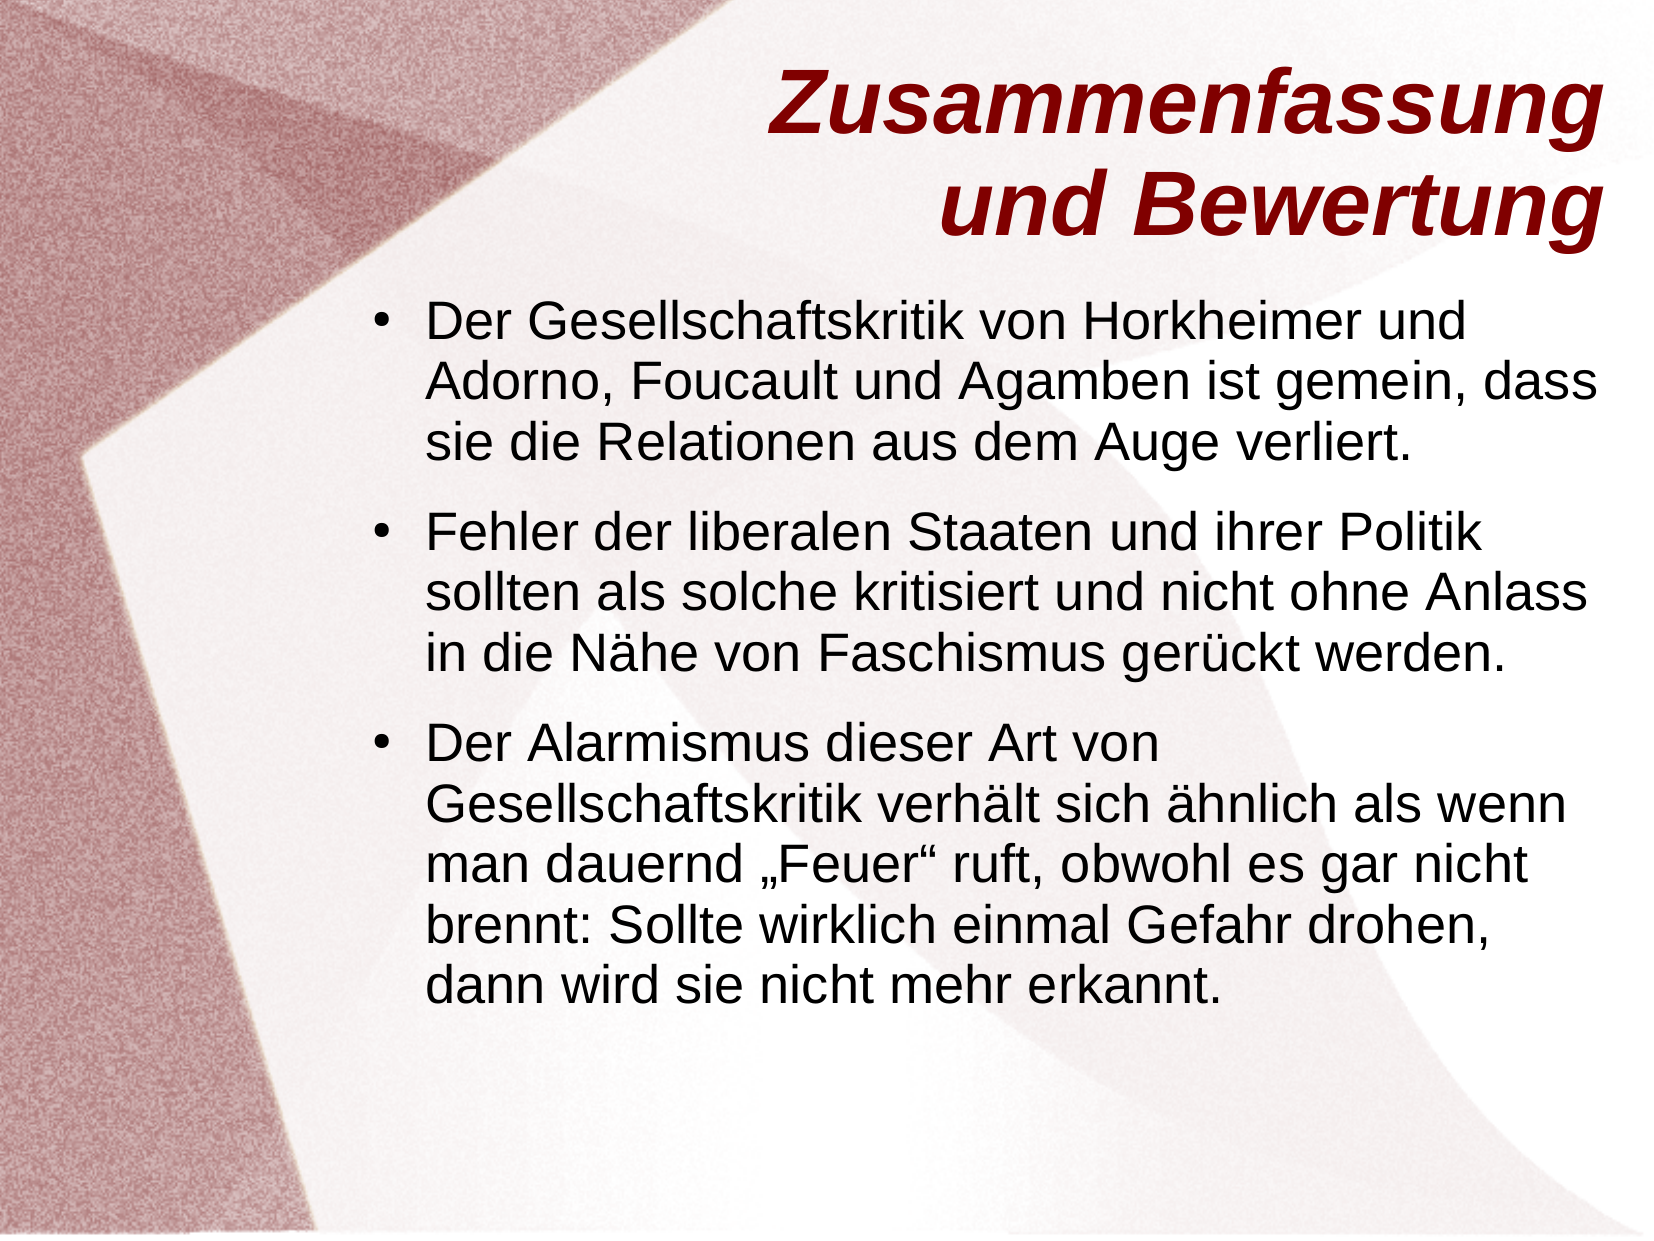

# Zusammenfassung und Bewertung
Der Gesellschaftskritik von Horkheimer und Adorno, Foucault und Agamben ist gemein, dass sie die Relationen aus dem Auge verliert.
Fehler der liberalen Staaten und ihrer Politik sollten als solche kritisiert und nicht ohne Anlass in die Nähe von Faschismus gerückt werden.
Der Alarmismus dieser Art von Gesellschaftskritik verhält sich ähnlich als wenn man dauernd „Feuer“ ruft, obwohl es gar nicht brennt: Sollte wirklich einmal Gefahr drohen, dann wird sie nicht mehr erkannt.